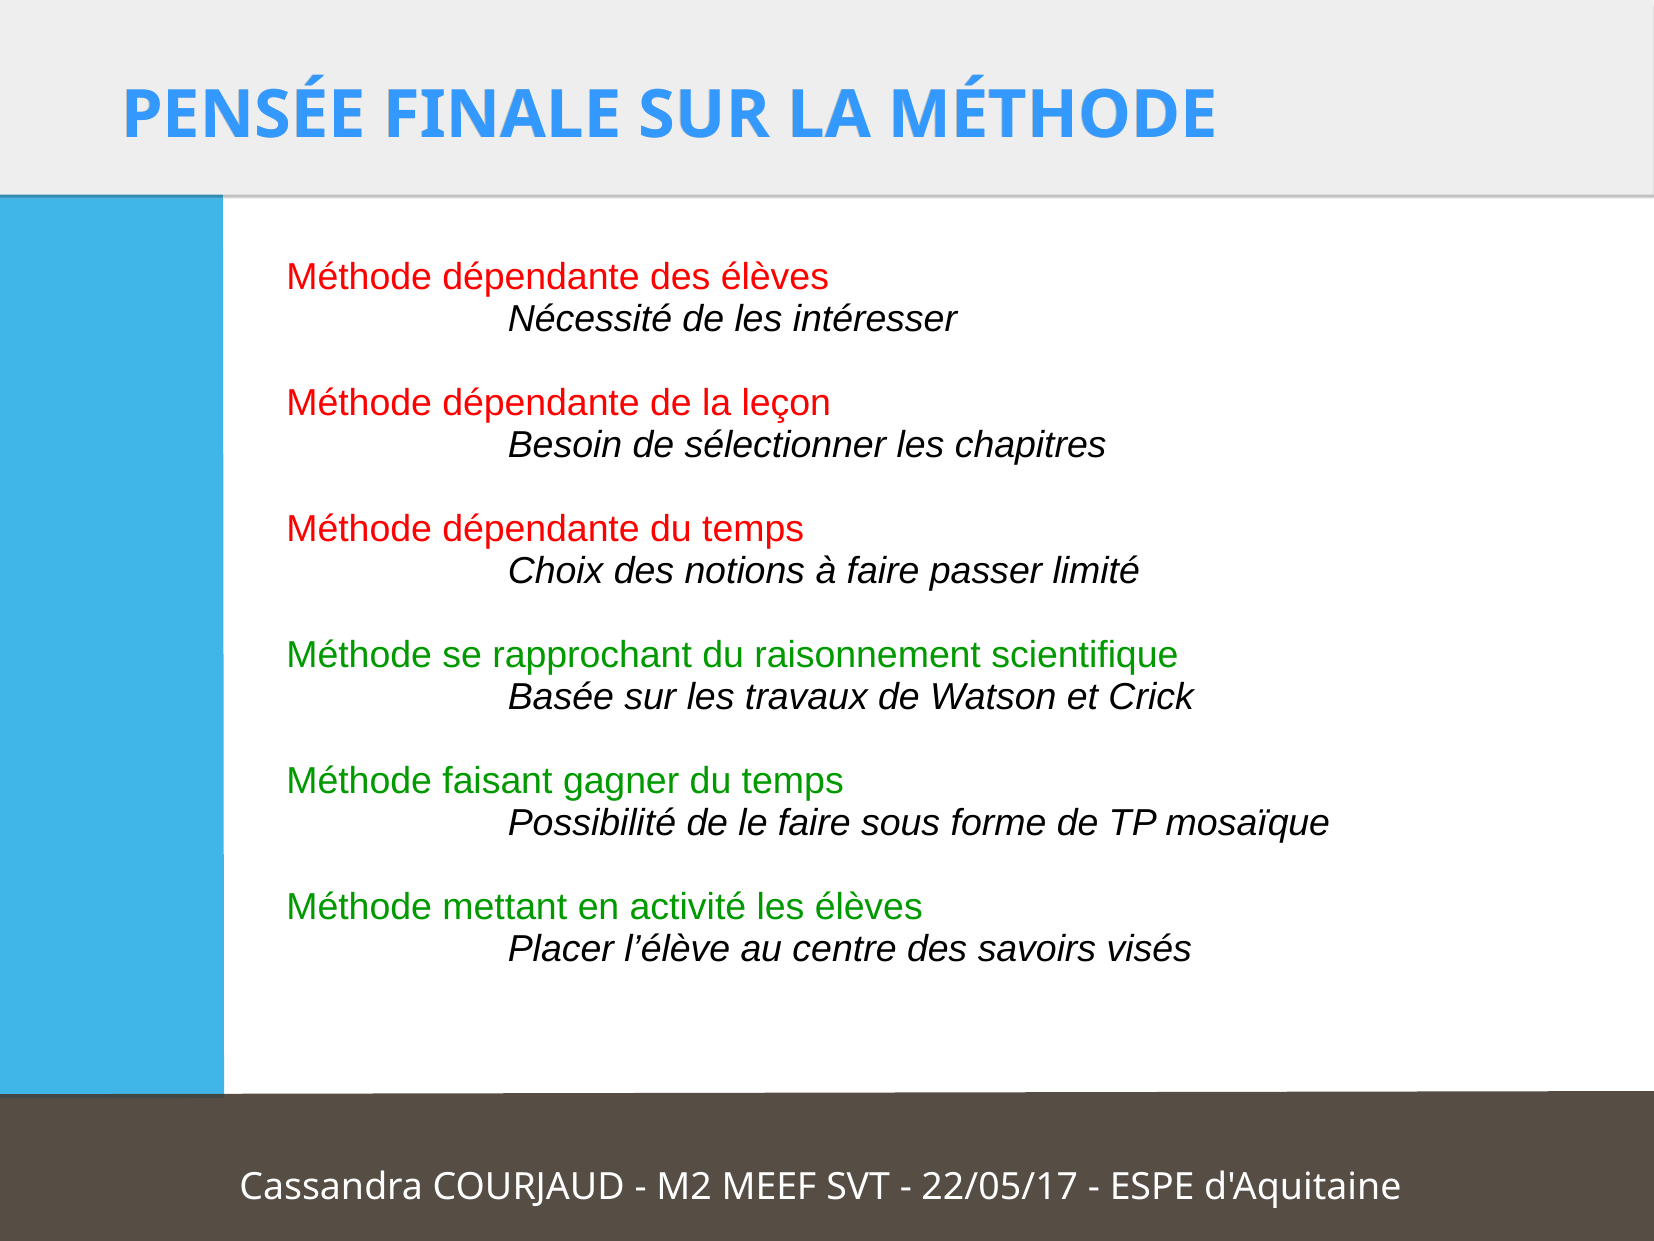

PENSÉE FINALE SUR LA MÉTHODE
Méthode dépendante des élèves
			Nécessité de les intéresser
Méthode dépendante de la leçon
			Besoin de sélectionner les chapitres
Méthode dépendante du temps
			Choix des notions à faire passer limité
Méthode se rapprochant du raisonnement scientifique
			Basée sur les travaux de Watson et Crick
Méthode faisant gagner du temps
			Possibilité de le faire sous forme de TP mosaïque
Méthode mettant en activité les élèves
			Placer l’élève au centre des savoirs visés
Cassandra COURJAUD - M2 MEEF SVT - 22/05/17 - ESPE d'Aquitaine